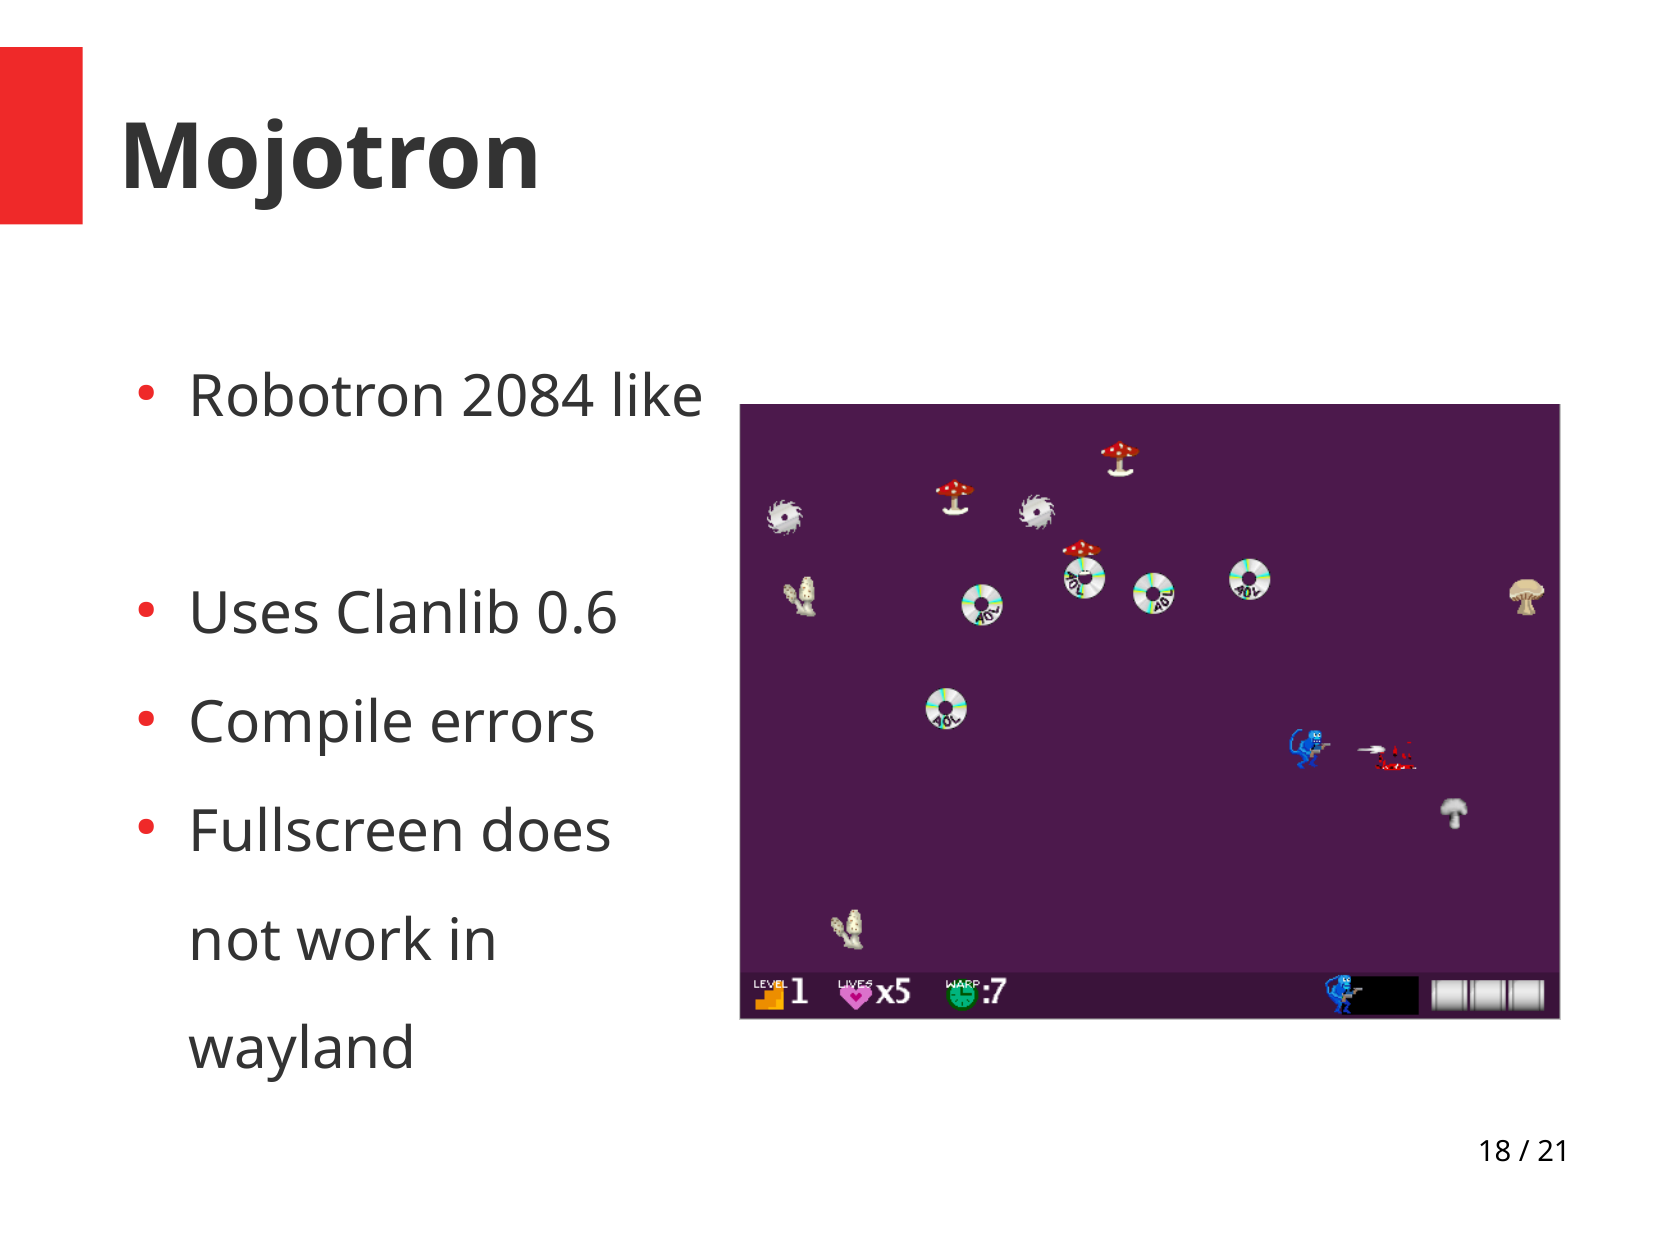

# Mojotron
Robotron 2084 like
Uses Clanlib 0.6
Compile errors
Fullscreen does
not work in
wayland
18